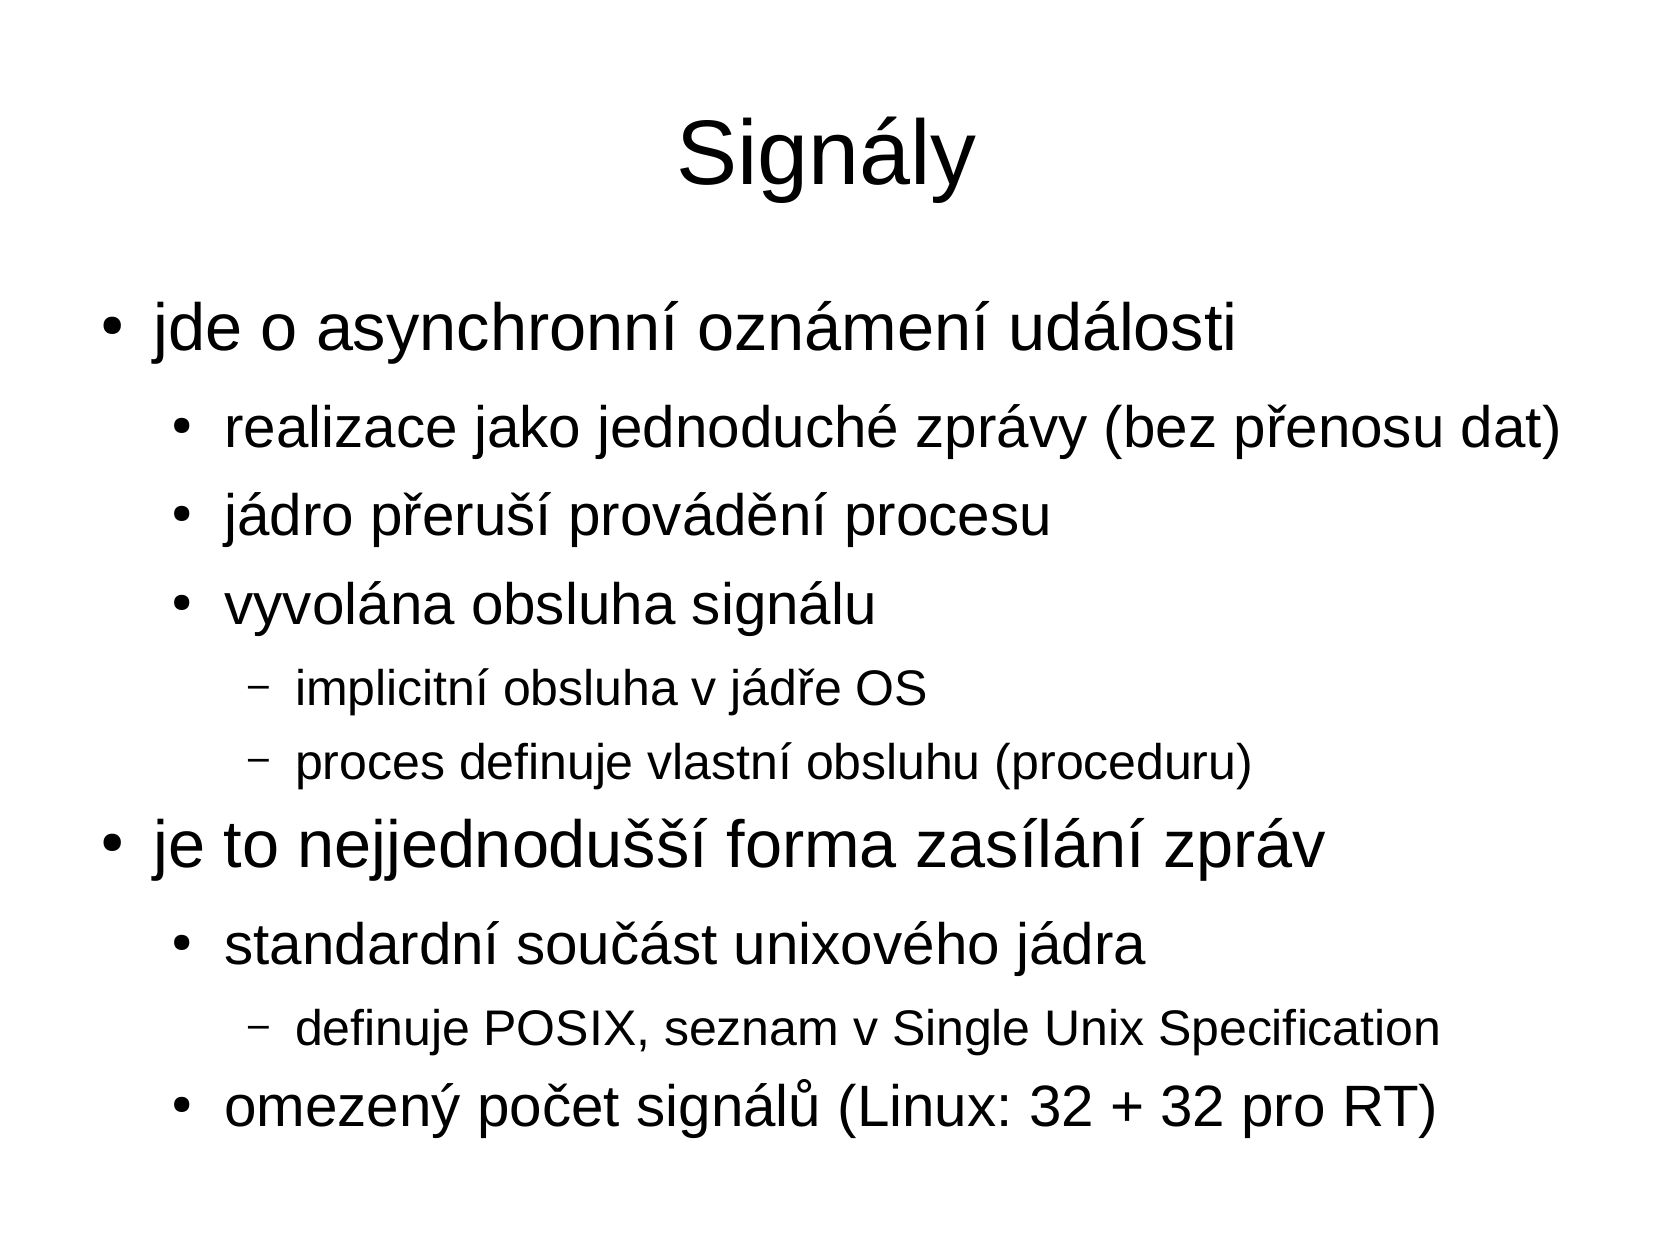

# Signály
jde o asynchronní oznámení události
realizace jako jednoduché zprávy (bez přenosu dat)
jádro přeruší provádění procesu
vyvolána obsluha signálu
implicitní obsluha v jádře OS
proces definuje vlastní obsluhu (proceduru)
je to nejjednodušší forma zasílání zpráv
standardní součást unixového jádra
definuje POSIX, seznam v Single Unix Specification
omezený počet signálů (Linux: 32 + 32 pro RT)